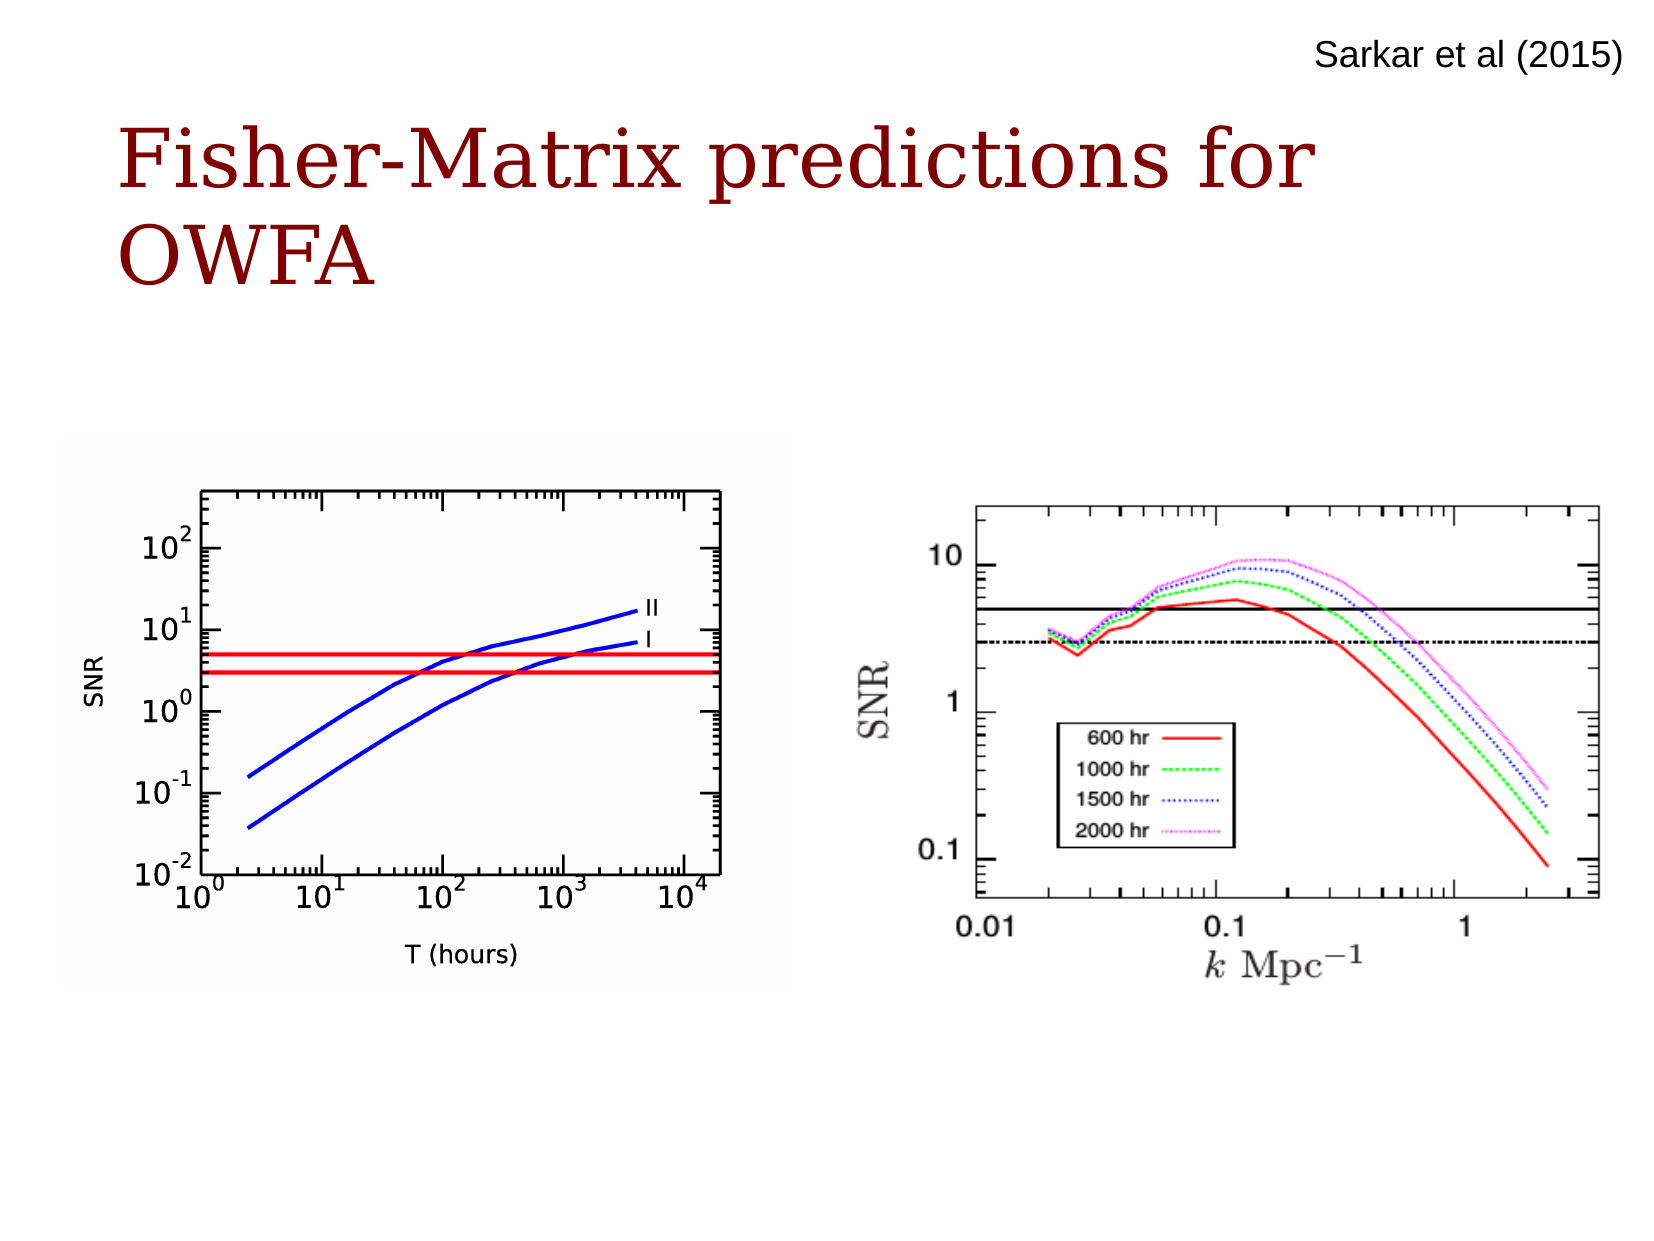

Sarkar et al (2015)
Fisher-Matrix predictions for OWFA